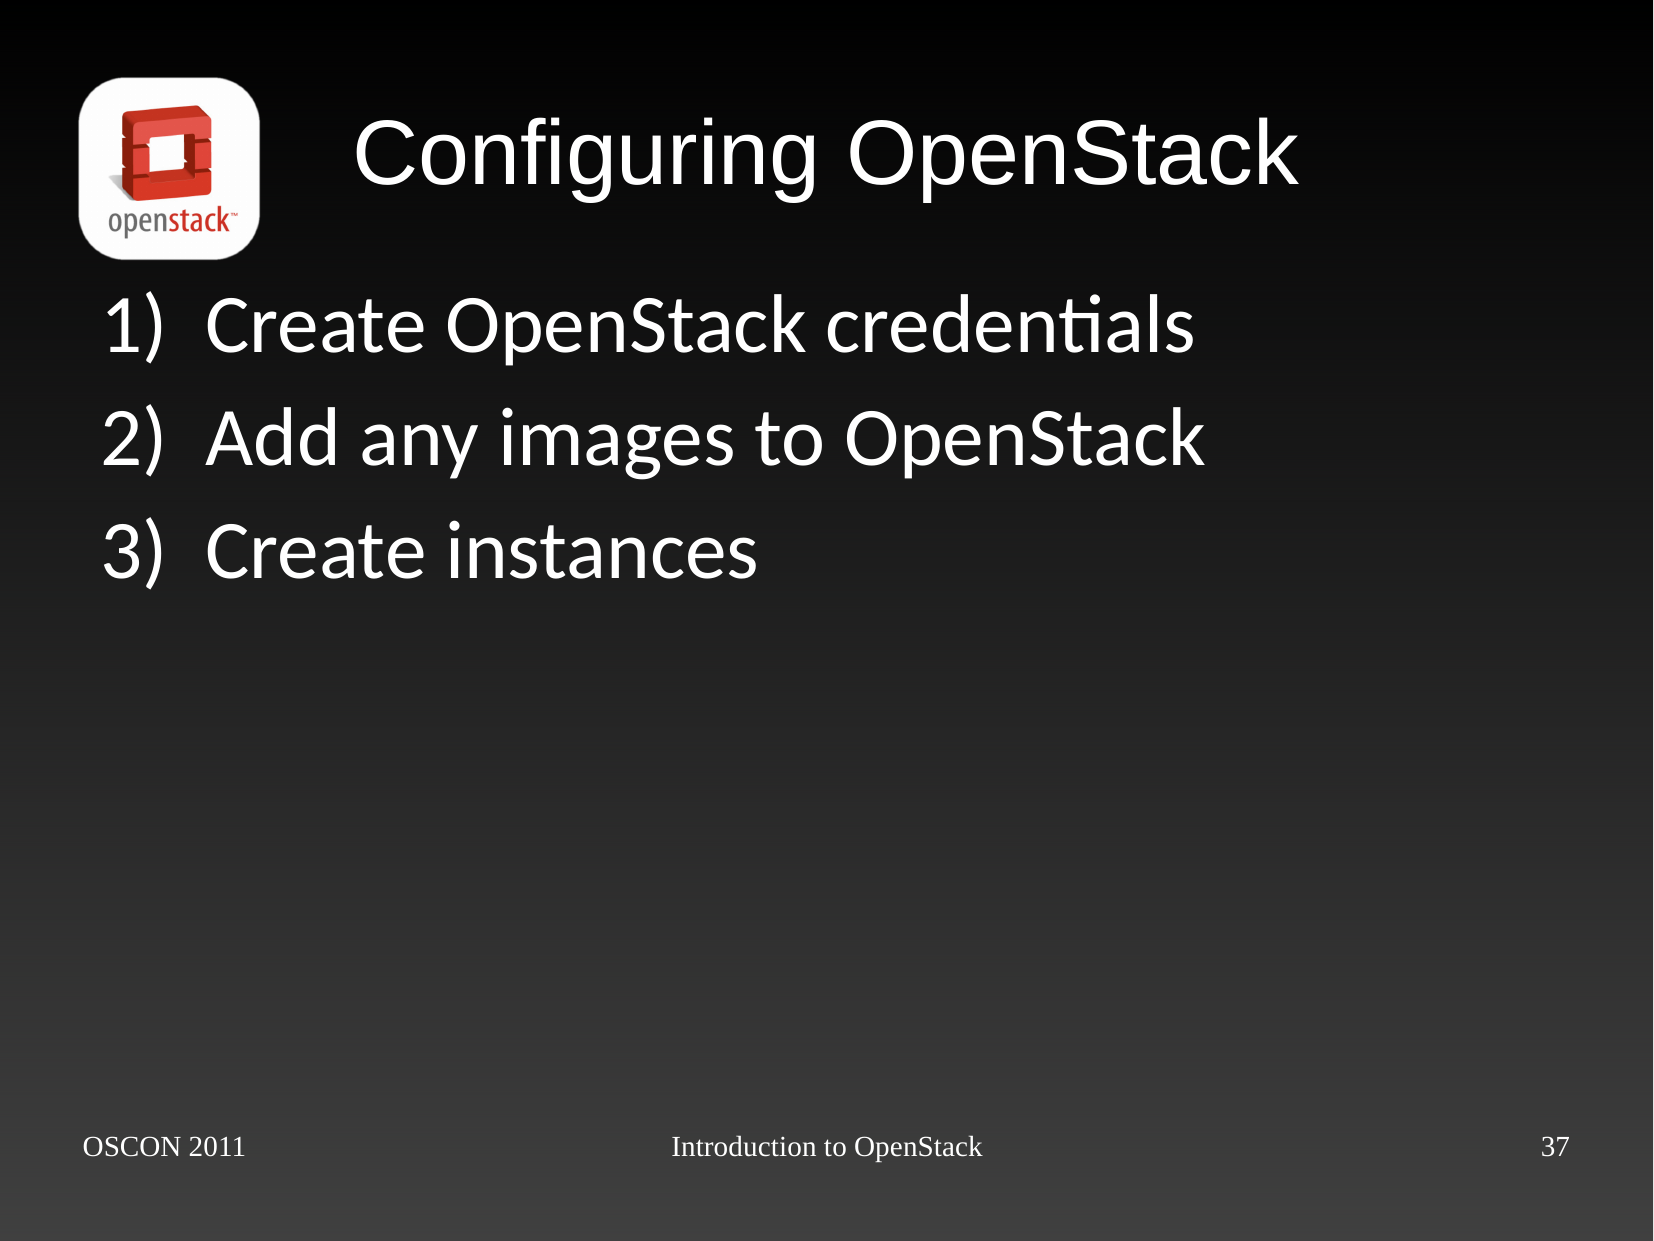

# Configuring OpenStack
 Create OpenStack credentials
 Add any images to OpenStack
 Create instances
OSCON 2011
Introduction to OpenStack
37